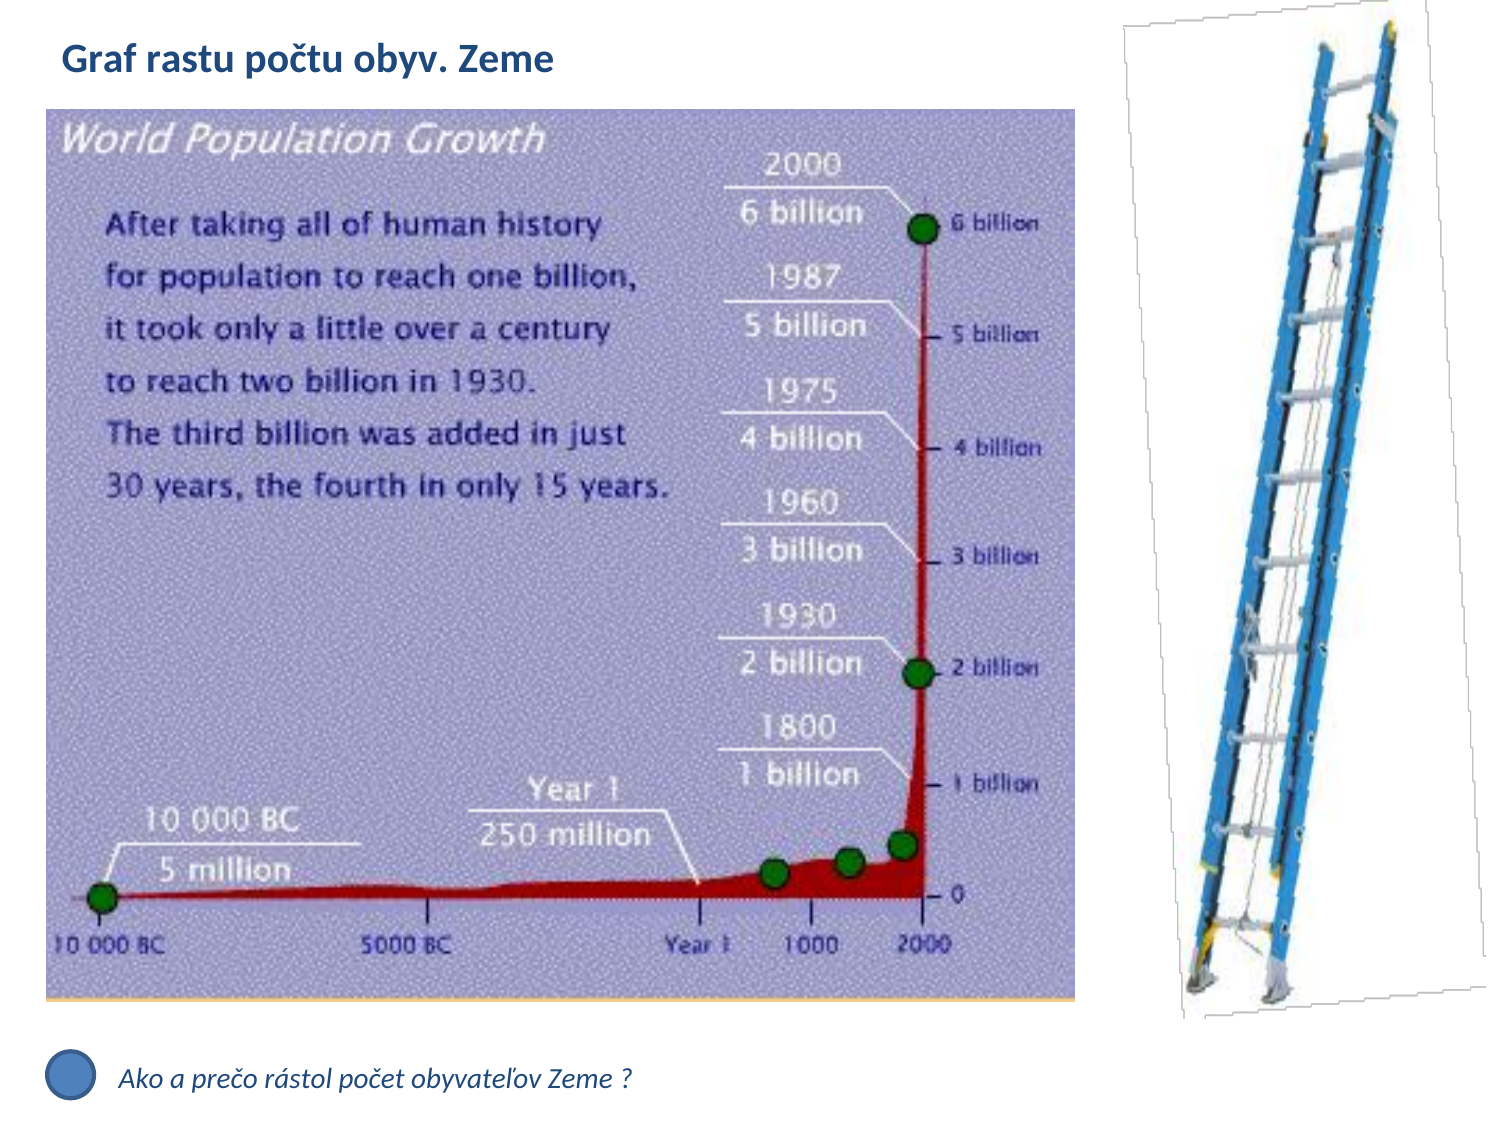

Graf rastu počtu obyv. Zeme
Ako a prečo rástol počet obyvateľov Zeme ?